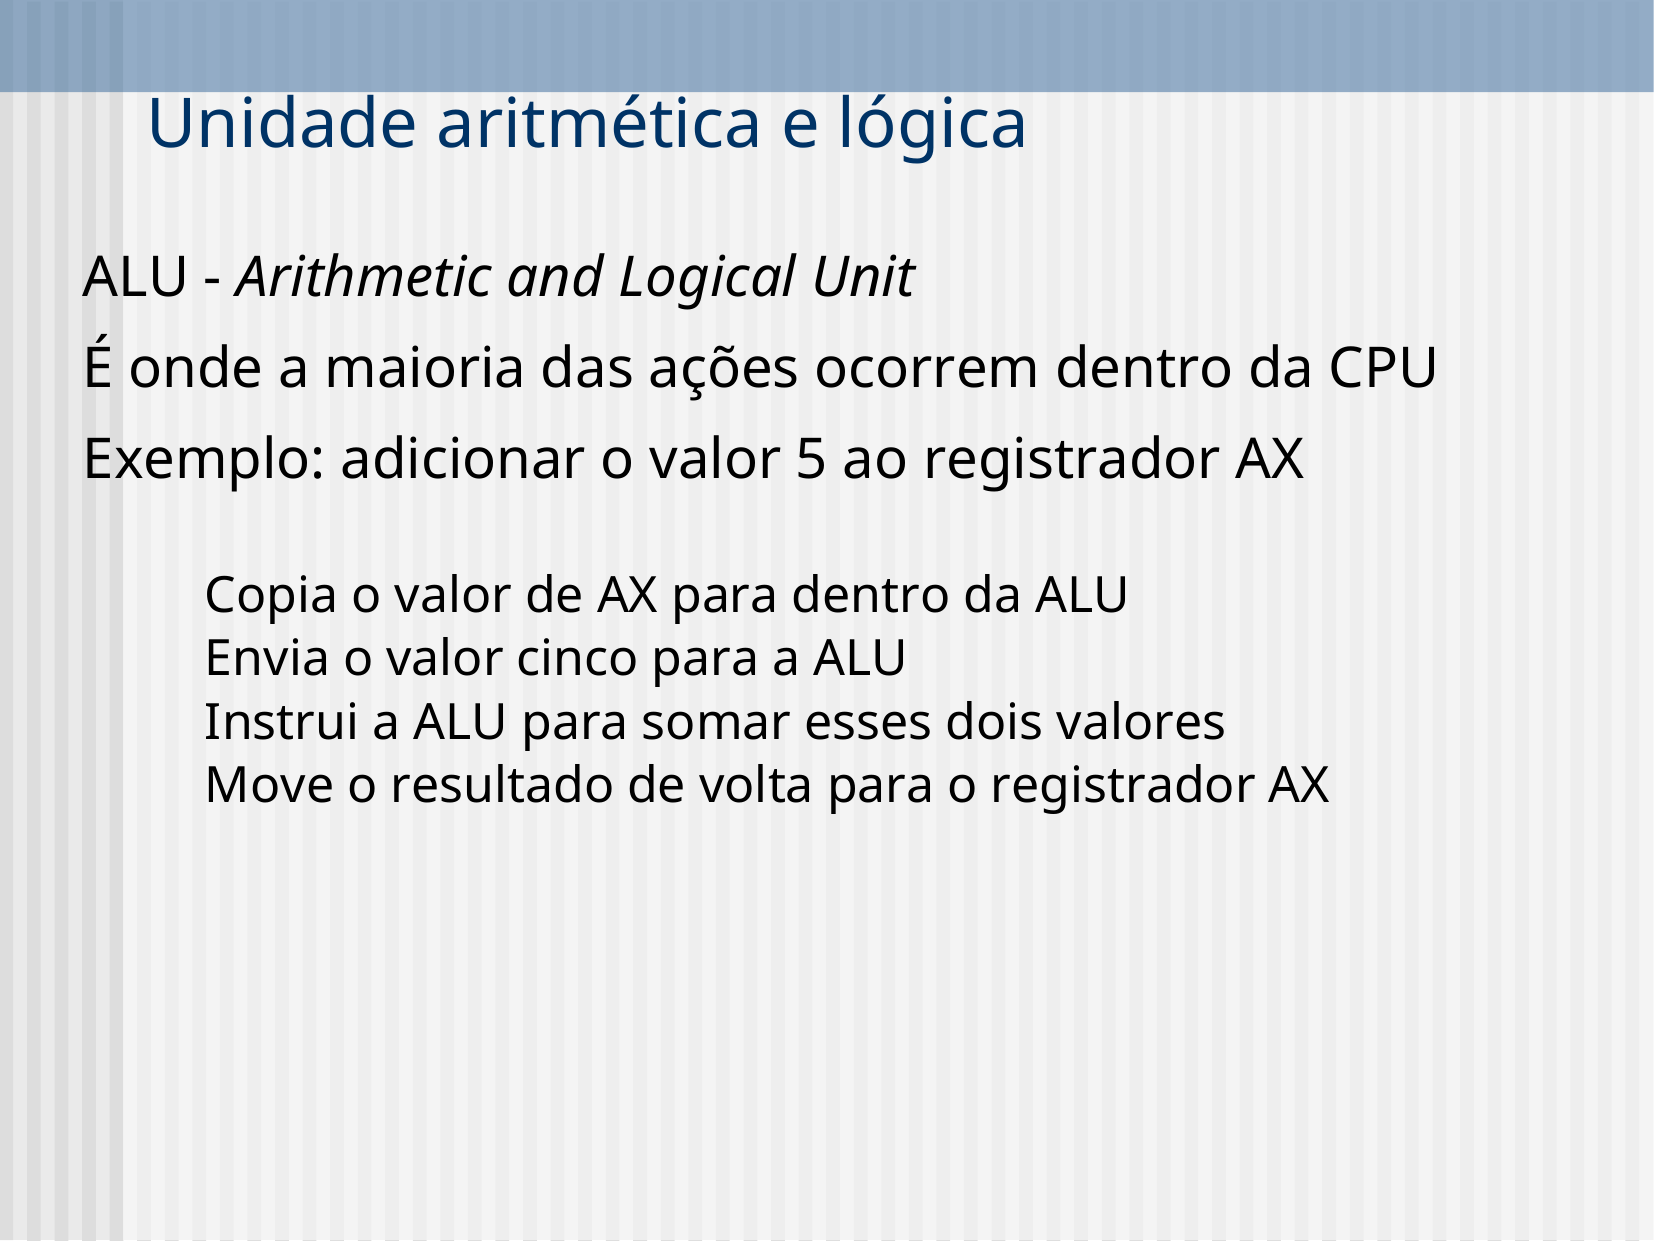

# Unidade aritmética e lógica
ALU - Arithmetic and Logical Unit
É onde a maioria das ações ocorrem dentro da CPU
Exemplo: adicionar o valor 5 ao registrador AX
 Copia o valor de AX para dentro da ALU
 Envia o valor cinco para a ALU
 Instrui a ALU para somar esses dois valores
 Move o resultado de volta para o registrador AX